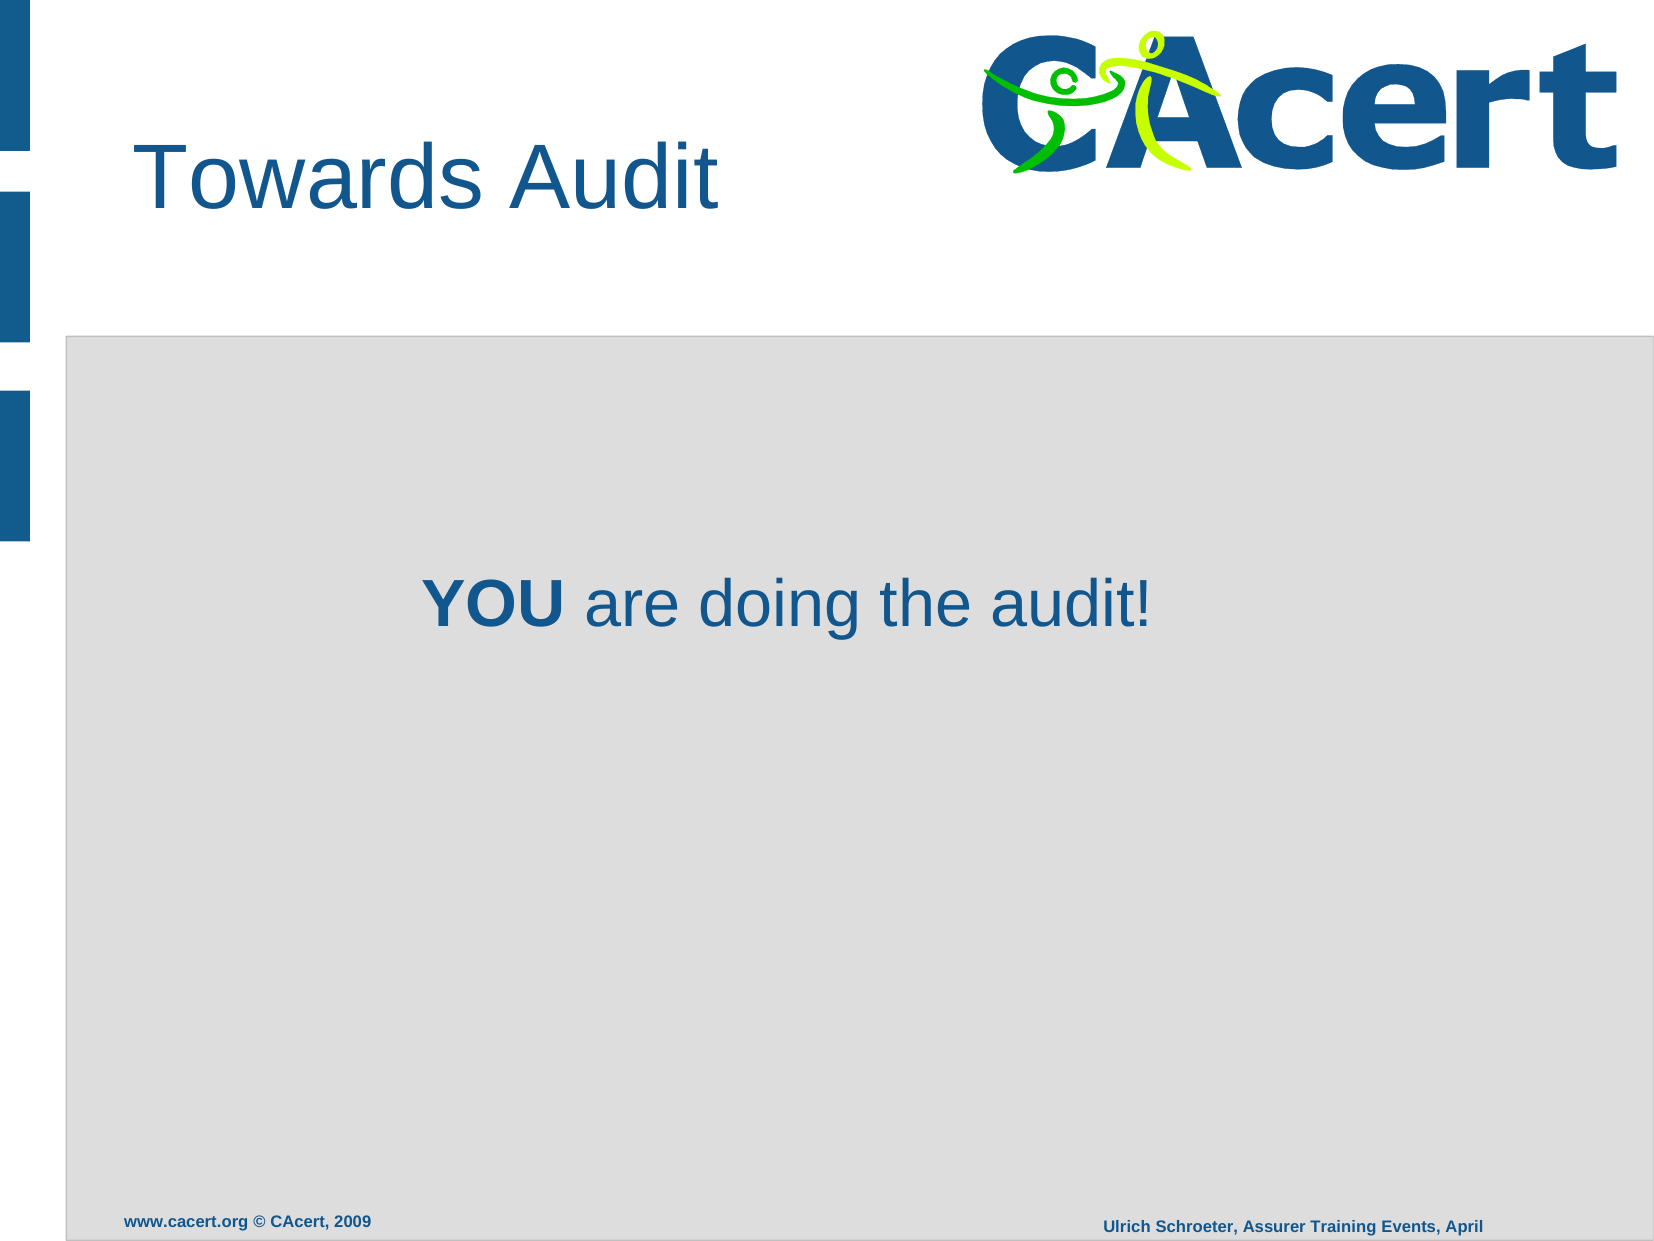

Towards Audit
 YOU are doing the audit!